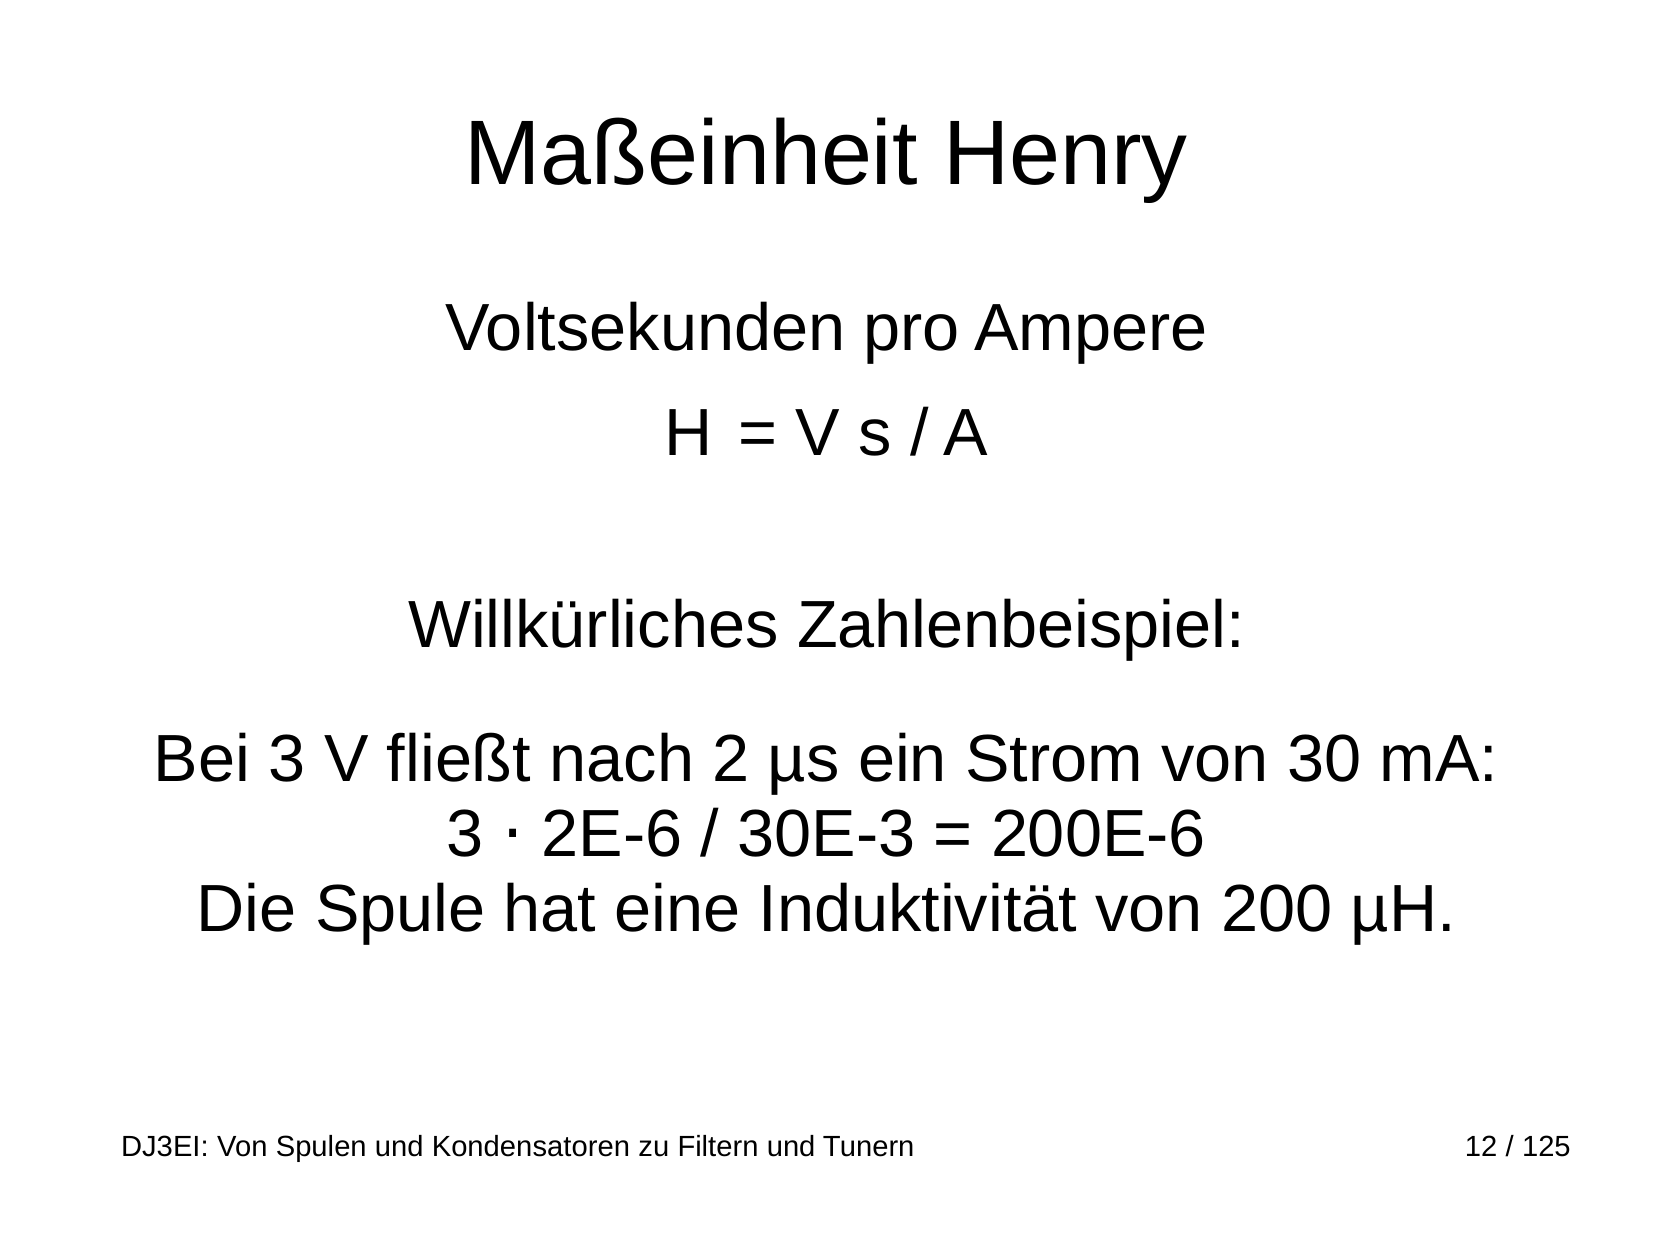

# Maßeinheit Henry
Voltsekunden pro Ampere
H	= V s / A
Willkürliches Zahlenbeispiel:
Bei 3 V fließt nach 2 µs ein Strom von 30 mA:
3 ⋅ 2E-6 / 30E-3 = 200E-6
Die Spule hat eine Induktivität von 200 µH.